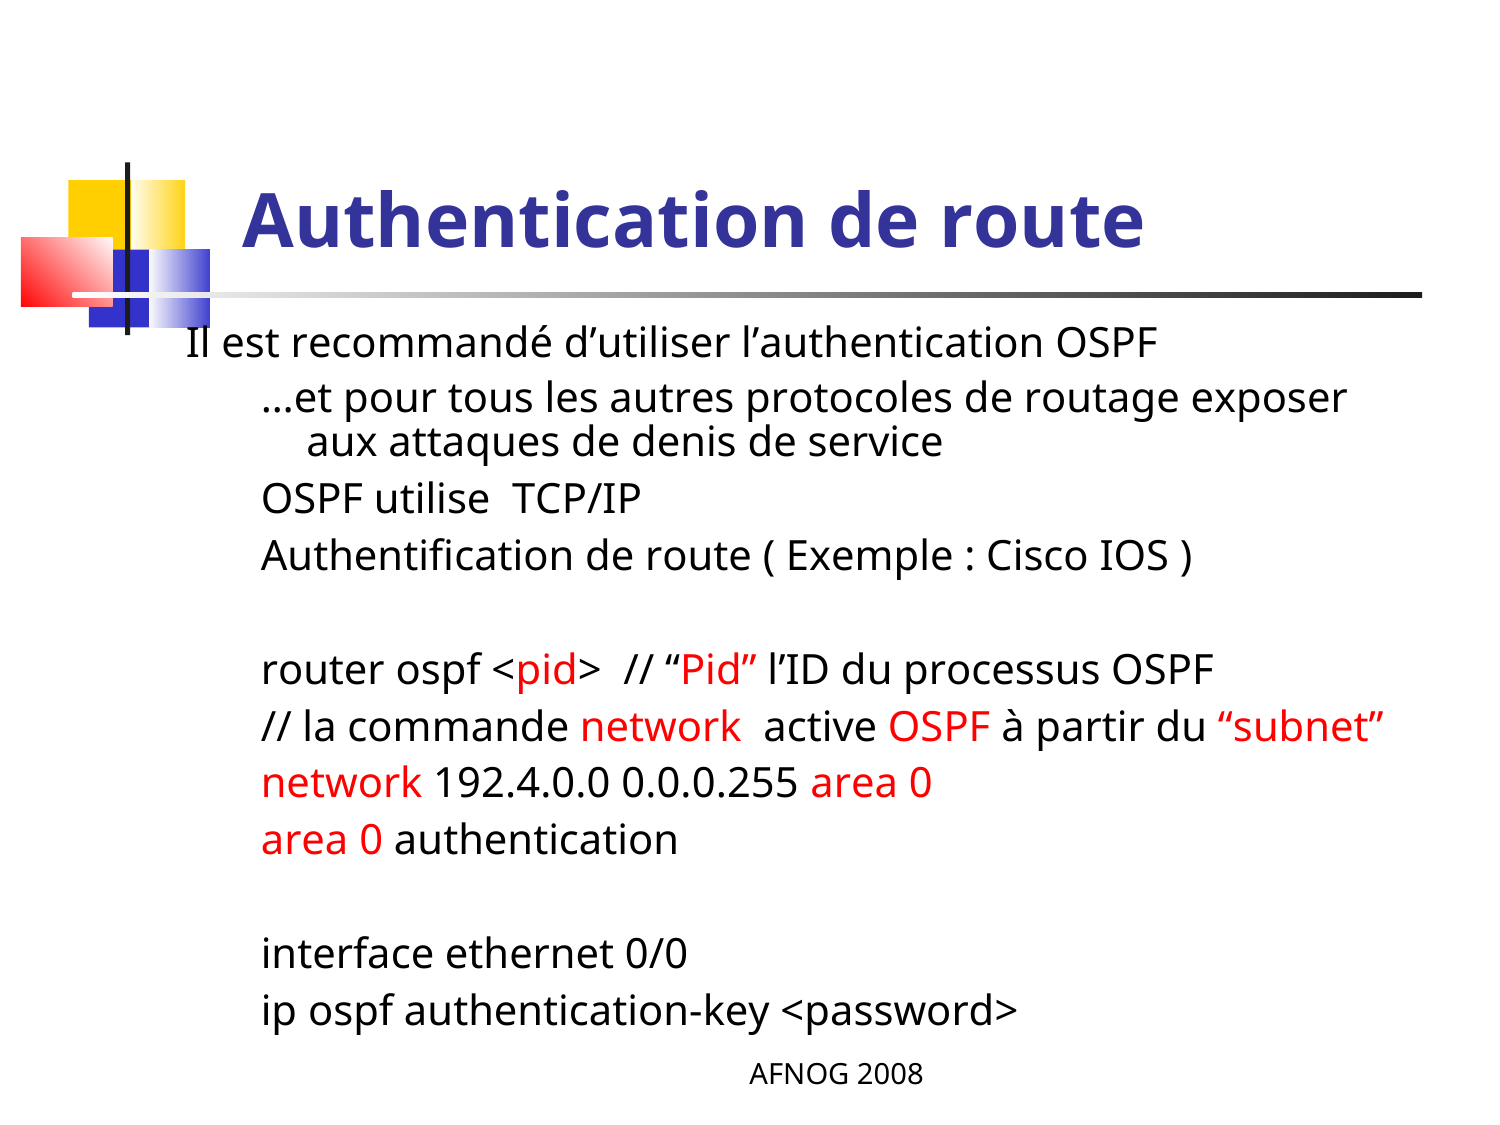

# Authentication de route
Il est recommandé d’utiliser l’authentication OSPF
…et pour tous les autres protocoles de routage exposer aux attaques de denis de service
OSPF utilise TCP/IP
Authentification de route ( Exemple : Cisco IOS )
router ospf <pid> // “Pid” l’ID du processus OSPF
// la commande network active OSPF à partir du “subnet”
network 192.4.0.0 0.0.0.255 area 0
area 0 authentication
interface ethernet 0/0
ip ospf authentication-key <password>
AFNOG 2008